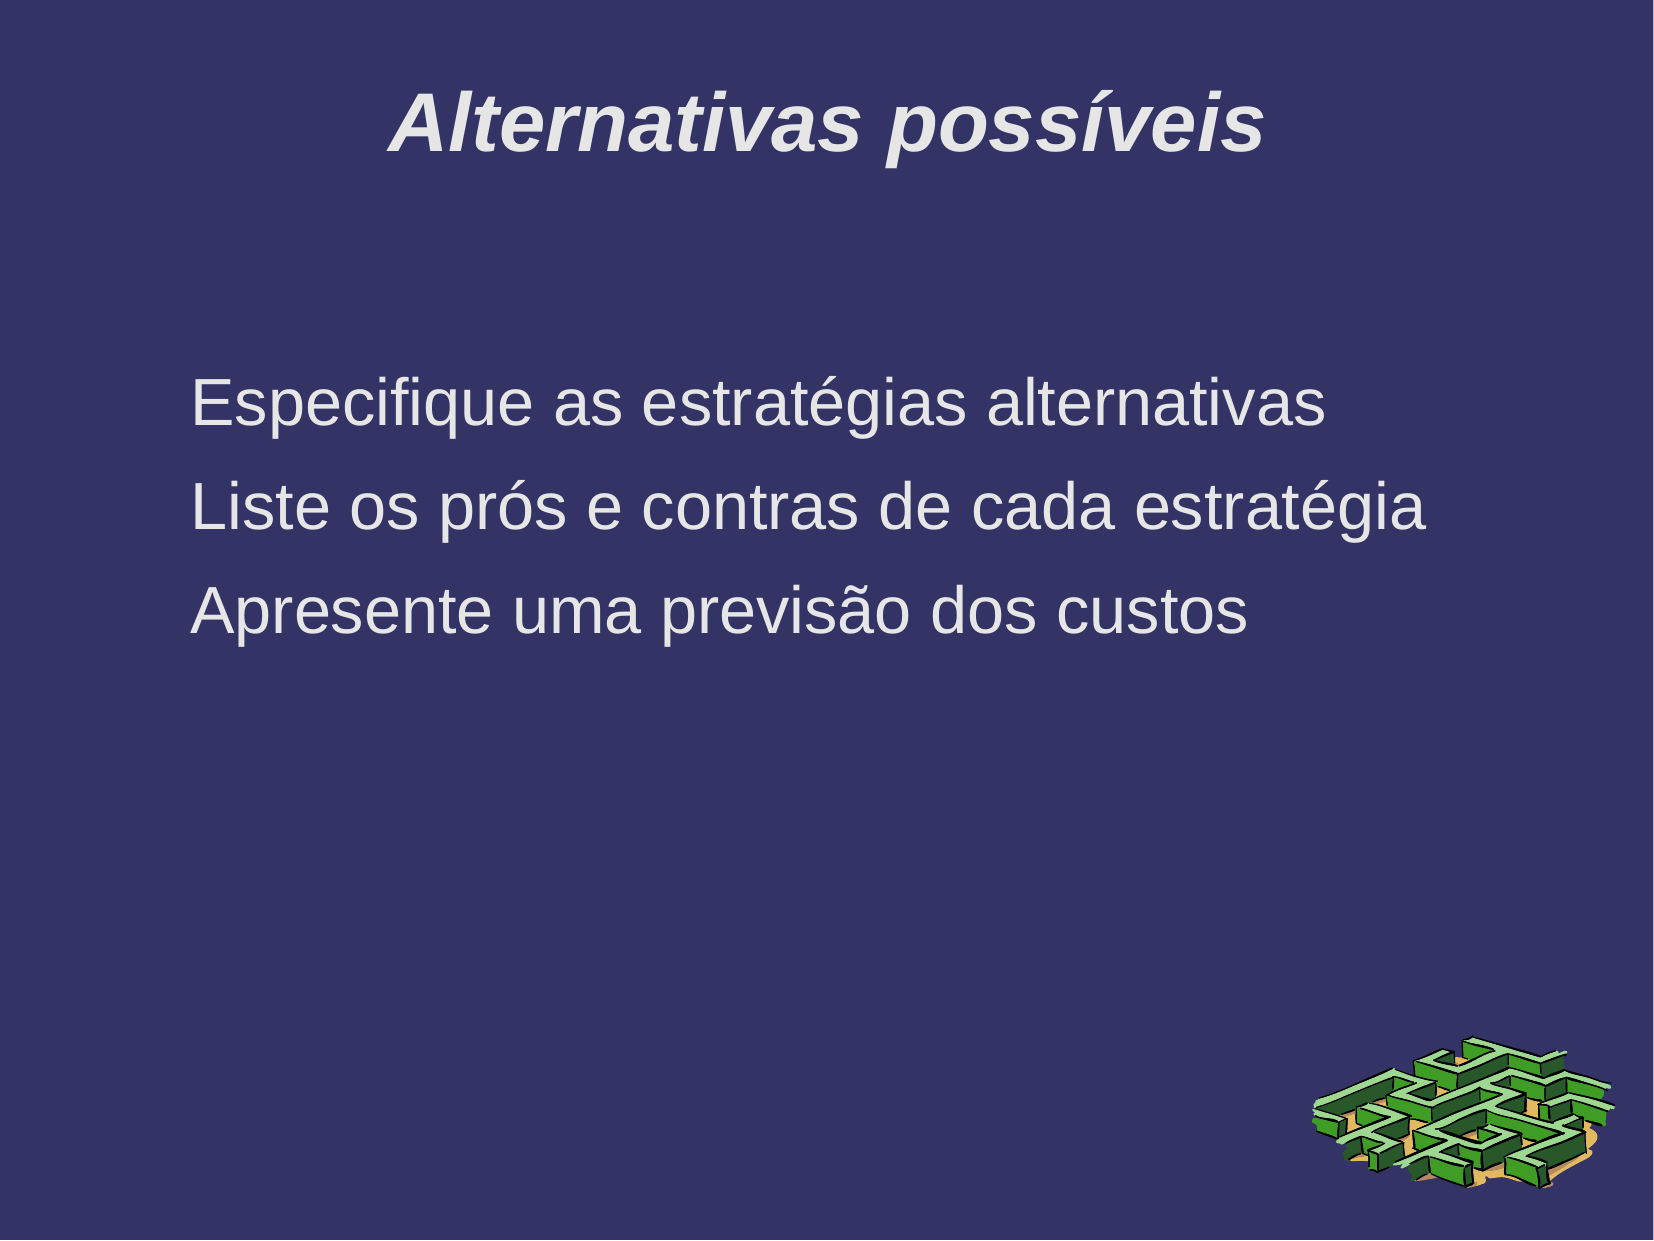

# Alternativas possíveis
Especifique as estratégias alternativas
Liste os prós e contras de cada estratégia
Apresente uma previsão dos custos